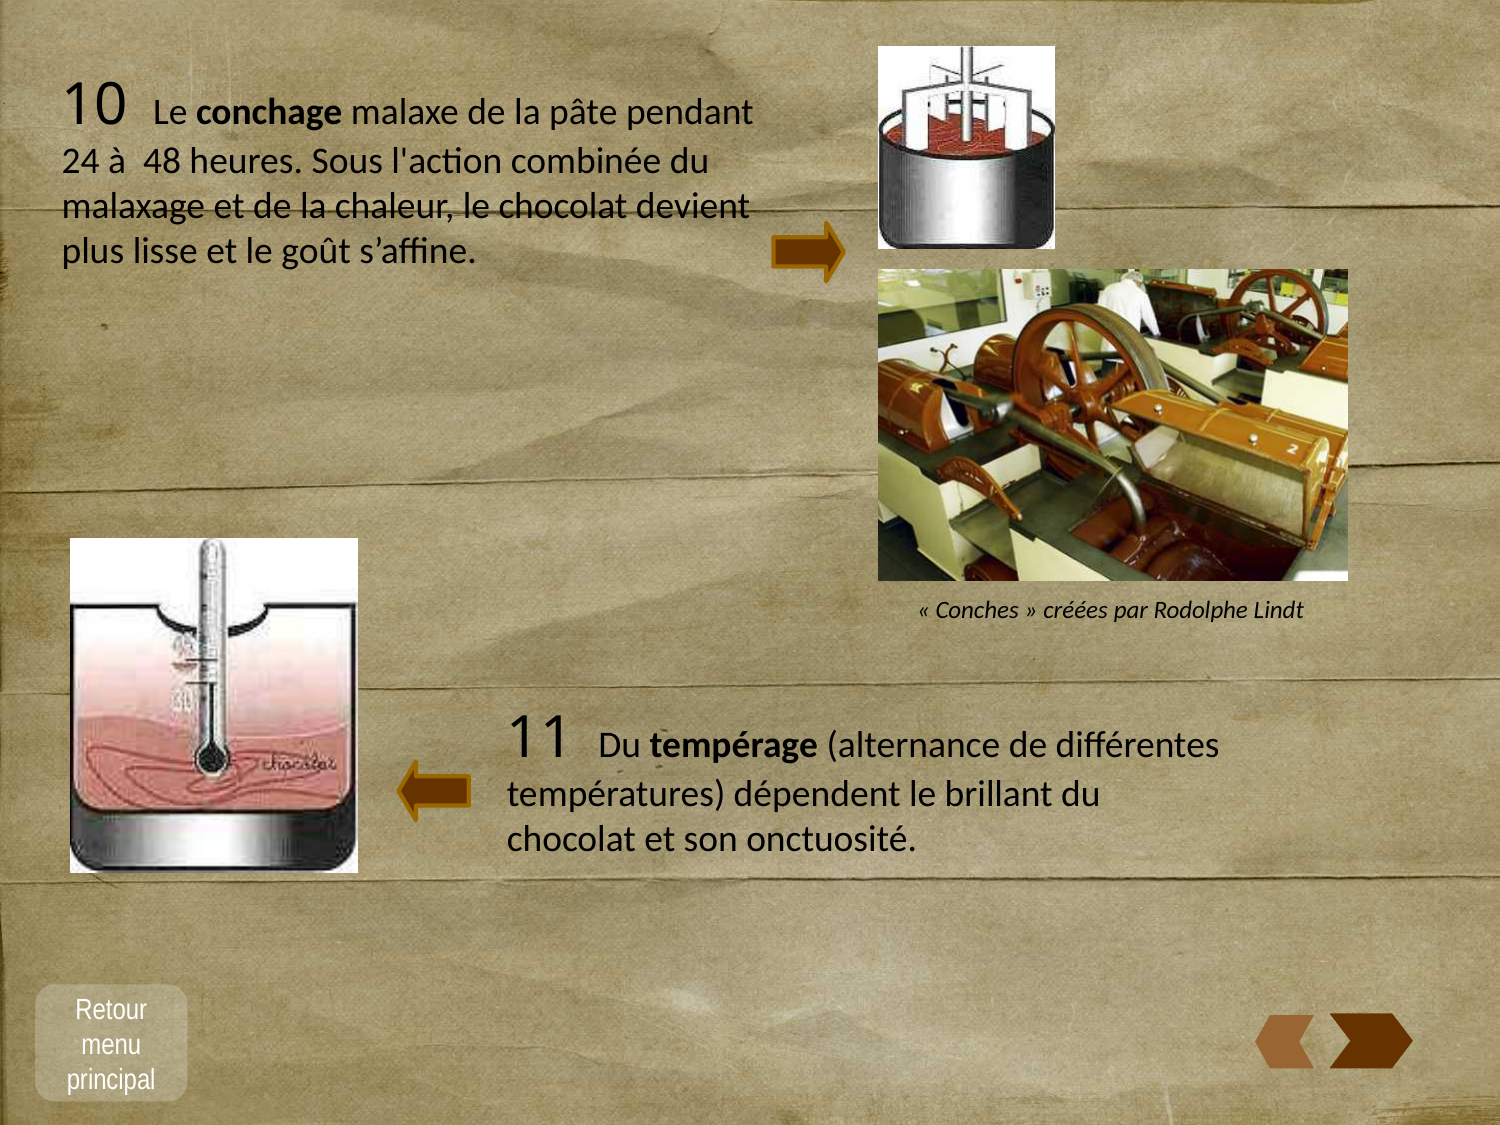

#
10 Le conchage malaxe de la pâte pendant 24 à 48 heures. Sous l'action combinée du malaxage et de la chaleur, le chocolat devient plus lisse et le goût s’affine.
« Conches » créées par Rodolphe Lindt
11 Du tempérage (alternance de différentes températures) dépendent le brillant du chocolat et son onctuosité.
Retour menu
principal